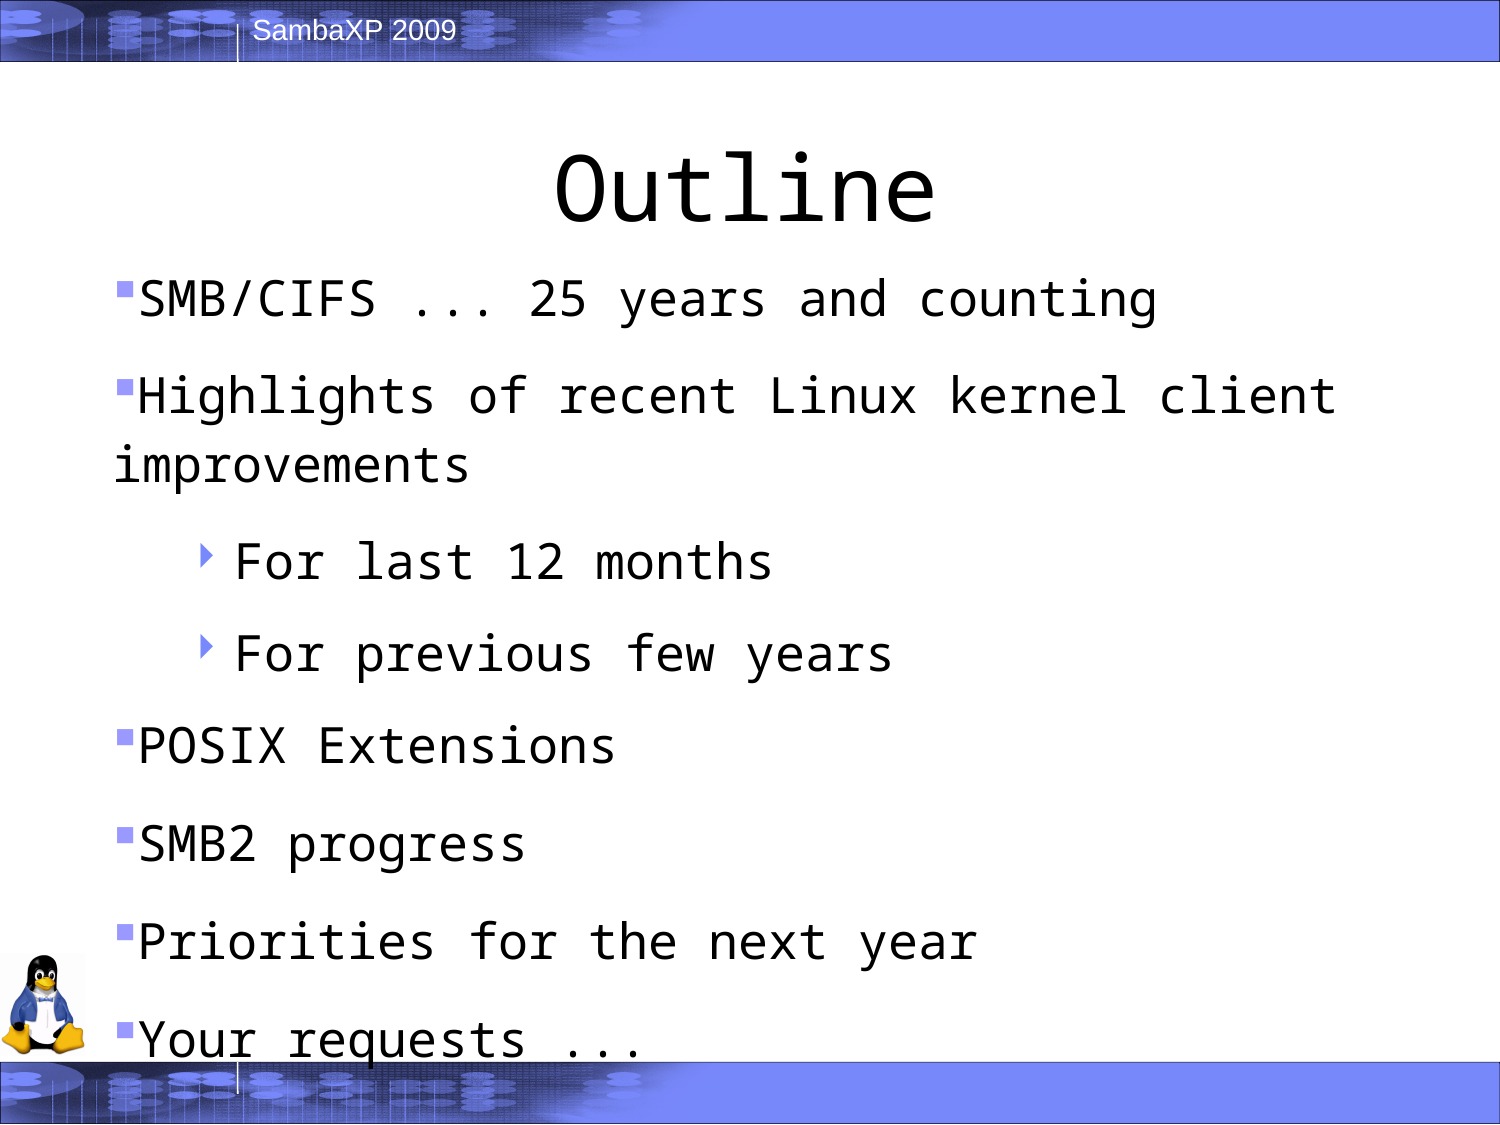

# Outline
SMB/CIFS ... 25 years and counting
Highlights of recent Linux kernel client improvements
For last 12 months
For previous few years
POSIX Extensions
SMB2 progress
Priorities for the next year
Your requests ...